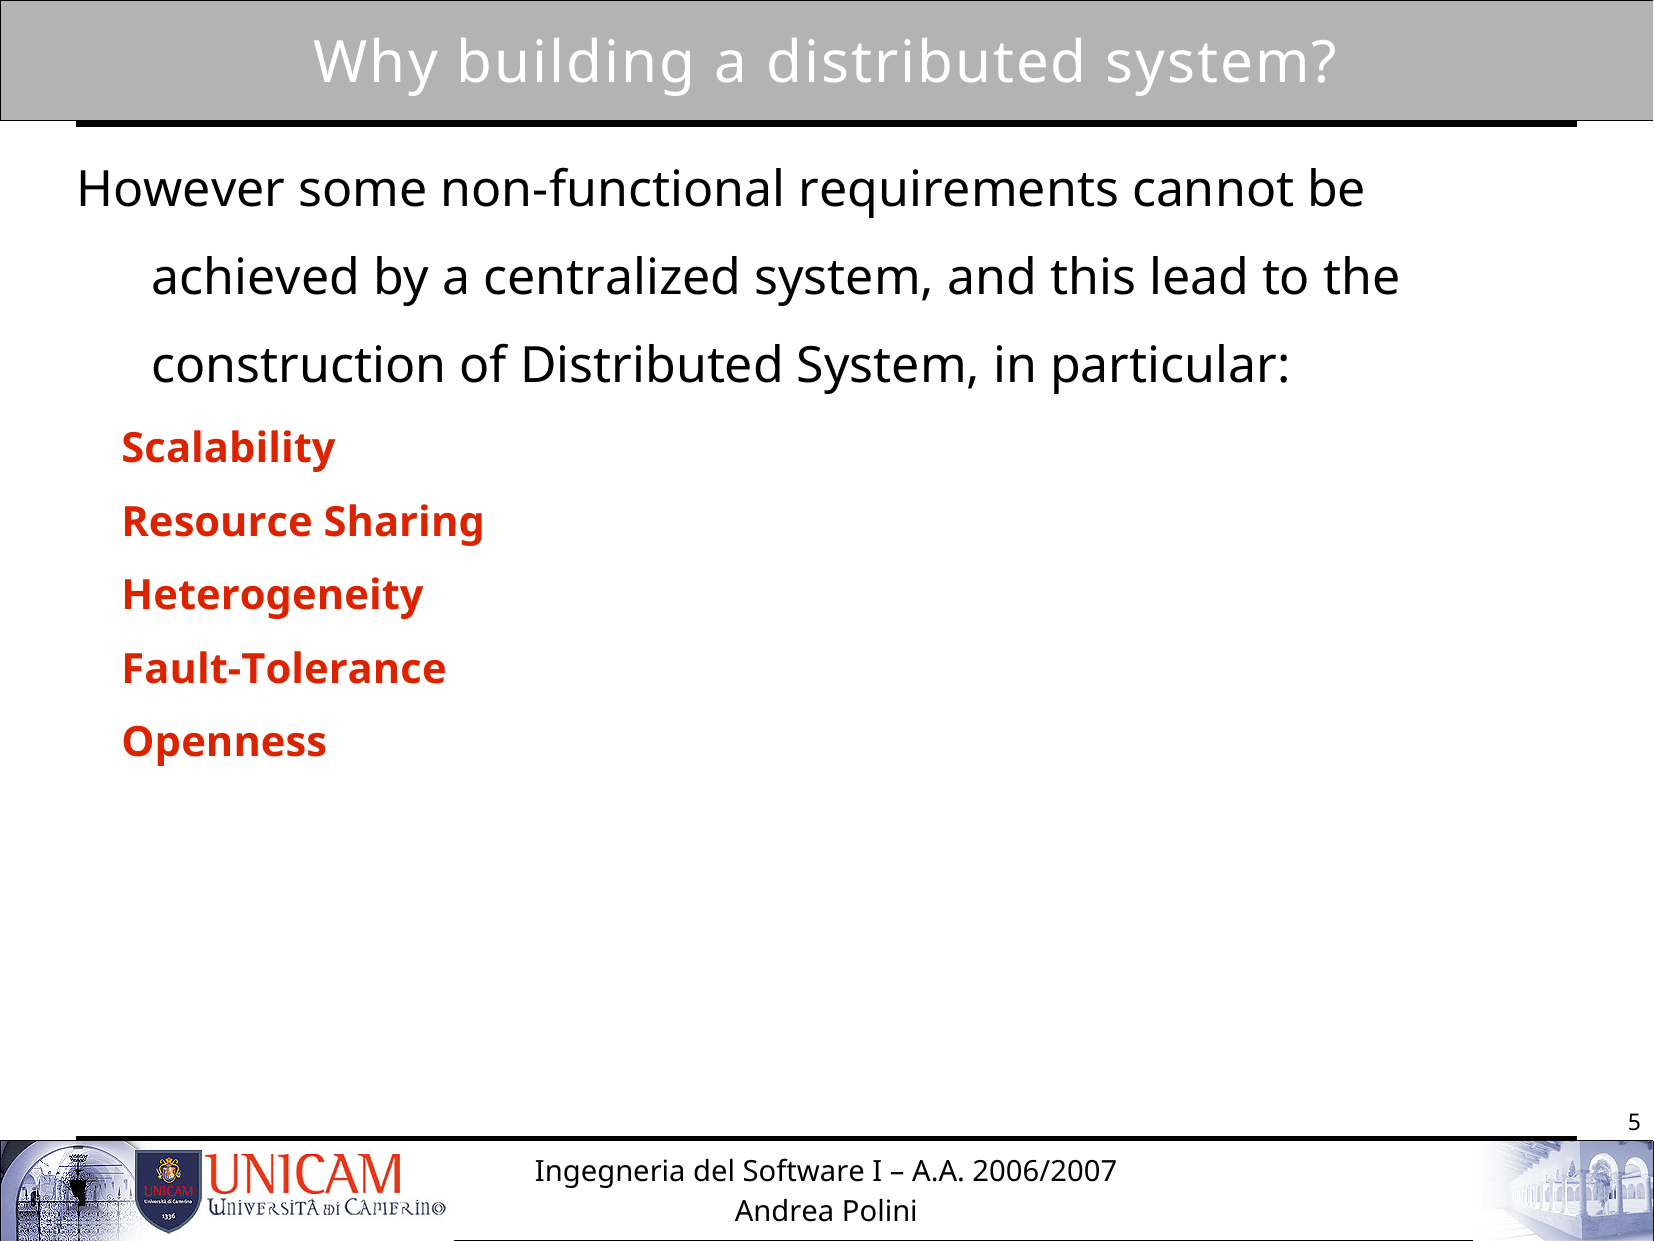

# Why building a distributed system?
However some non-functional requirements cannot be achieved by a centralized system, and this lead to the construction of Distributed System, in particular:
Scalability
Resource Sharing
Heterogeneity
Fault-Tolerance
Openness
5